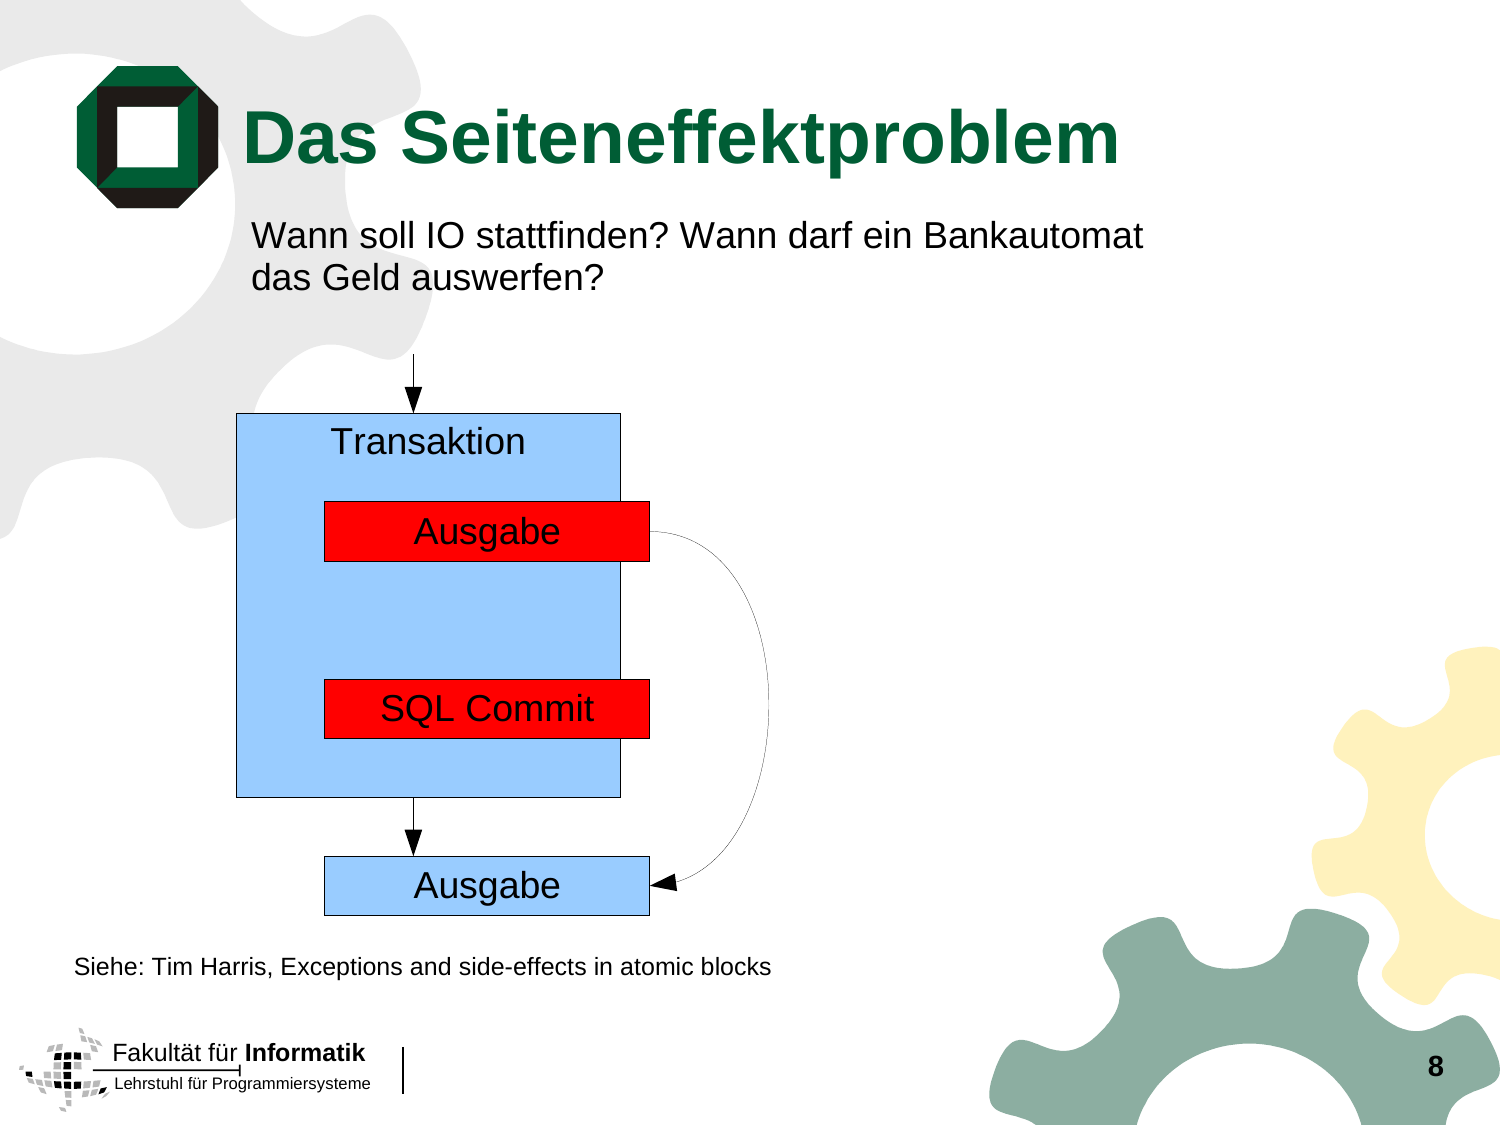

# Das Seiteneffektproblem
Wann soll IO stattfinden? Wann darf ein Bankautomat das Geld auswerfen?
Transaktion
Ausgabe
Ausgabe
SQL Commit
Siehe: Tim Harris, Exceptions and side-effects in atomic blocks
8